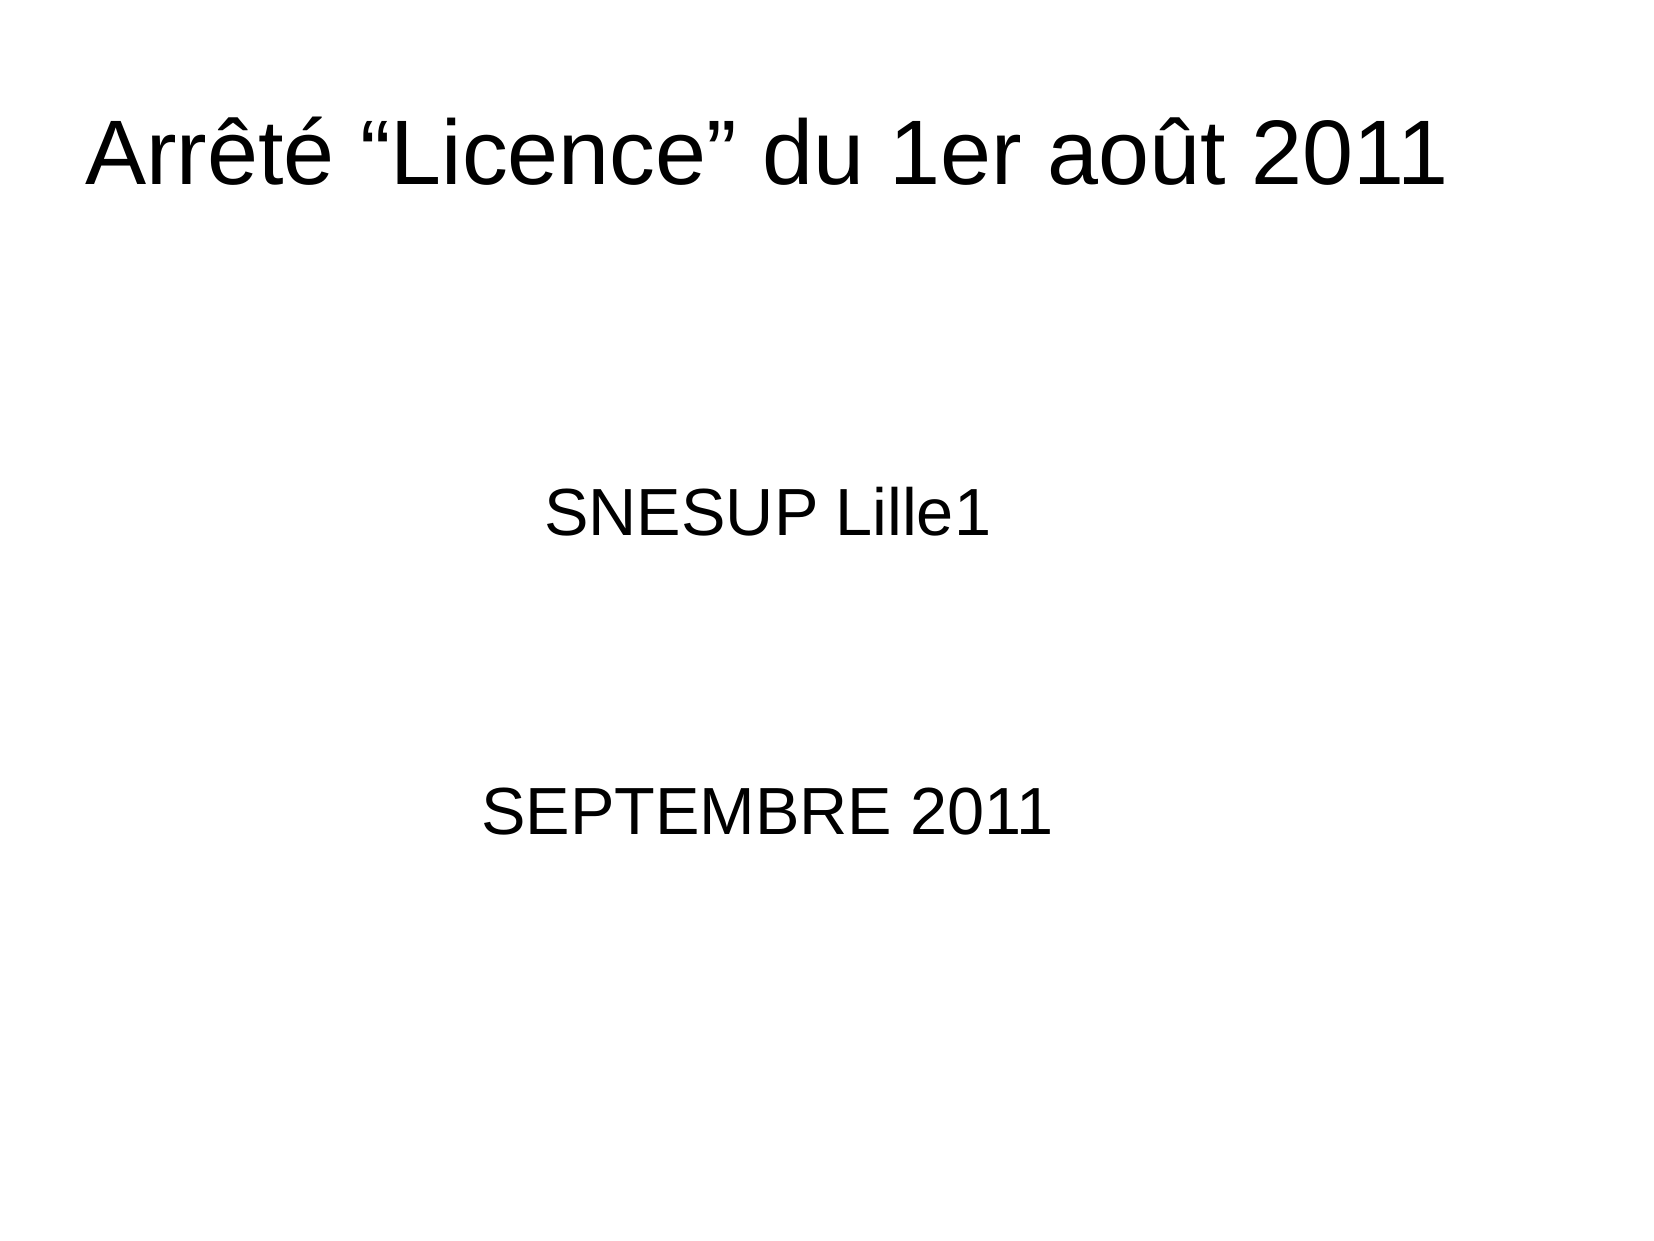

# Arrêté “Licence” du 1er août 2011
SNESUP Lille1
SEPTEMBRE 2011